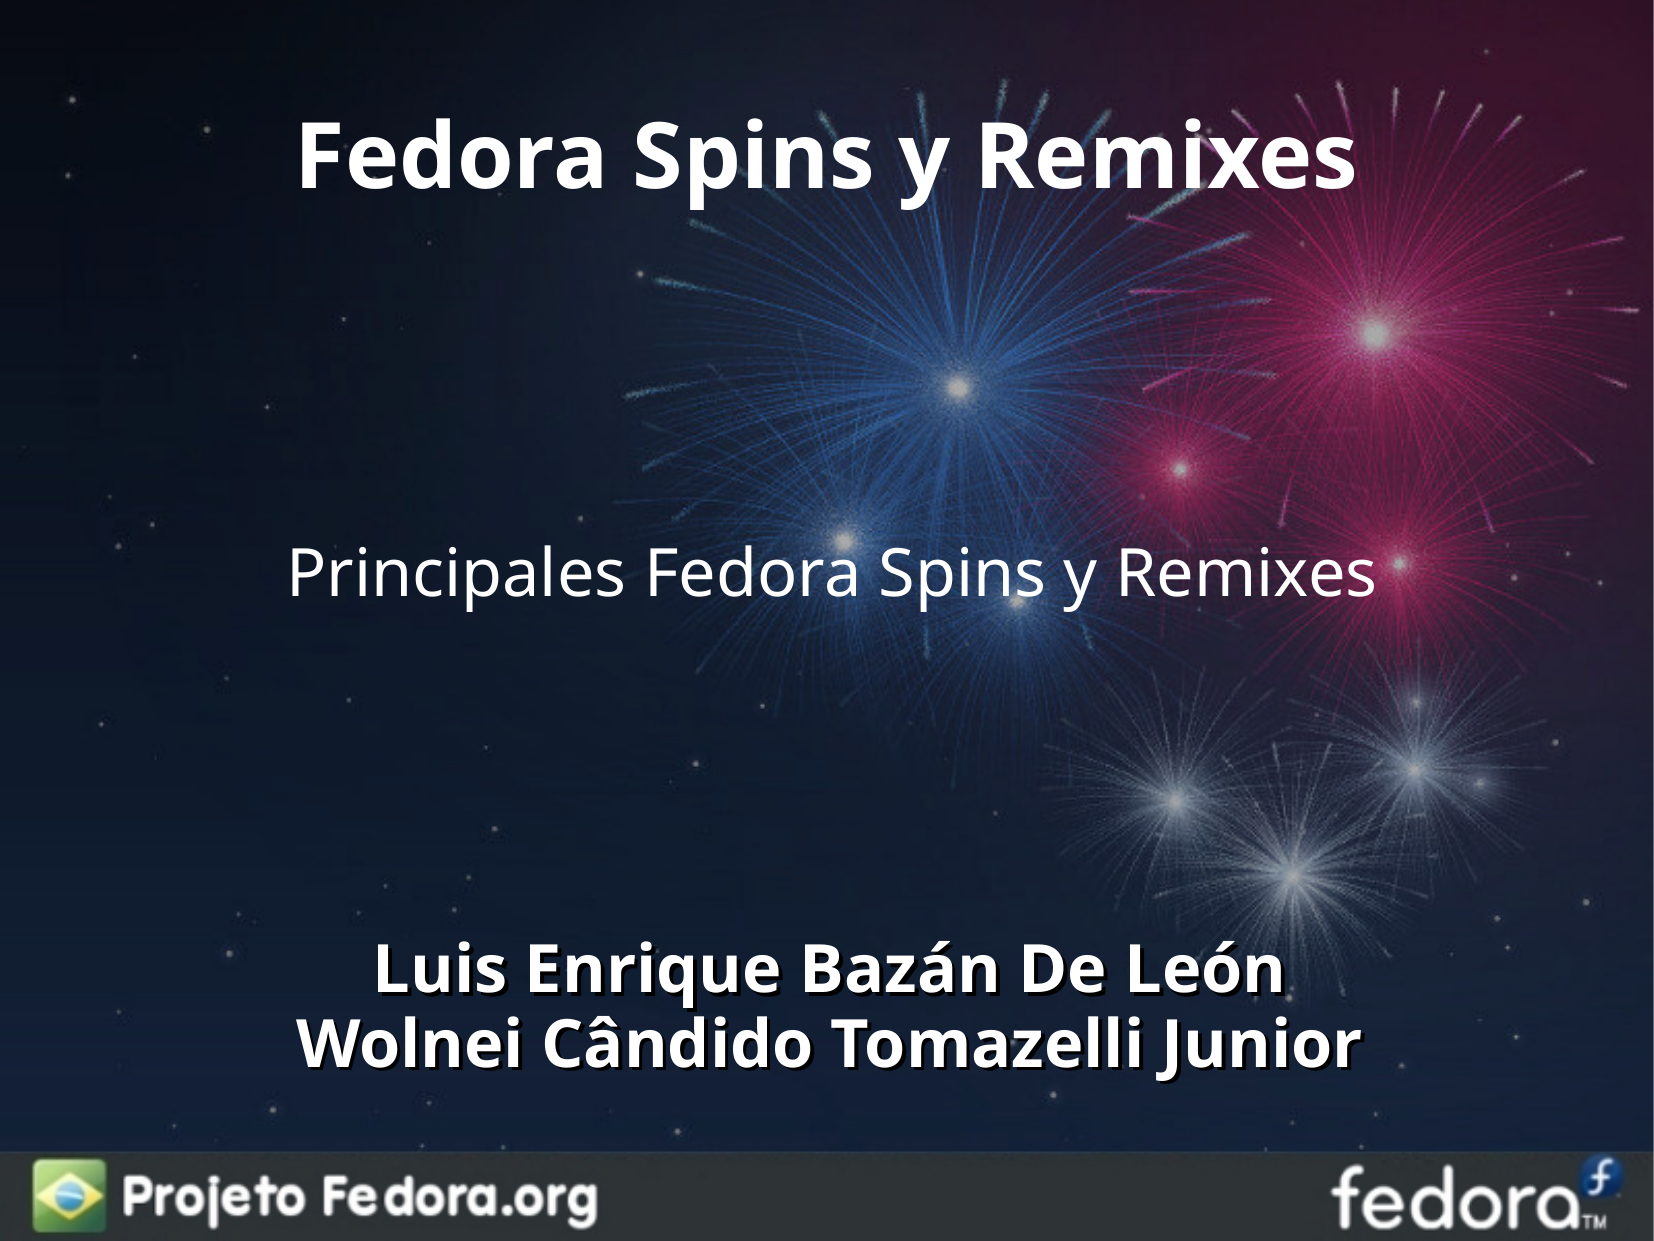

# Fedora Spins y Remixes
Principales Fedora Spins y Remixes
Luis Enrique Bazán De León
Wolnei Cândido Tomazelli Junior